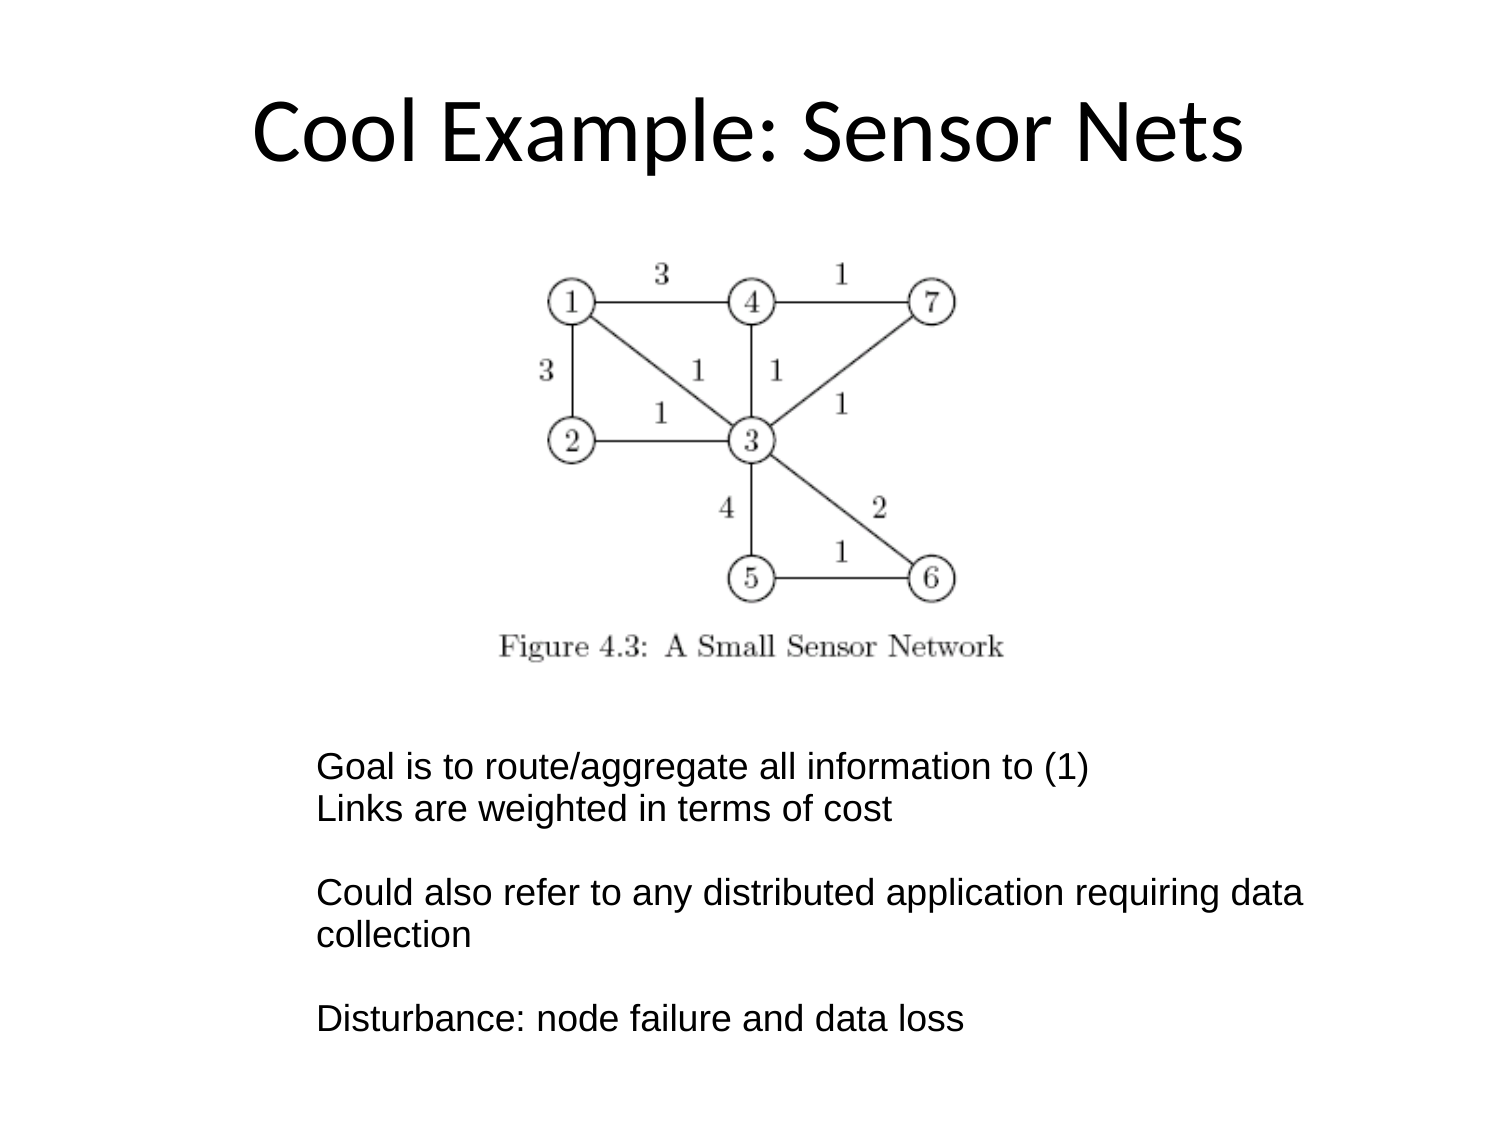

# Cool Example: Sensor Nets
Goal is to route/aggregate all information to (1)
Links are weighted in terms of cost
Could also refer to any distributed application requiring data
collection
Disturbance: node failure and data loss